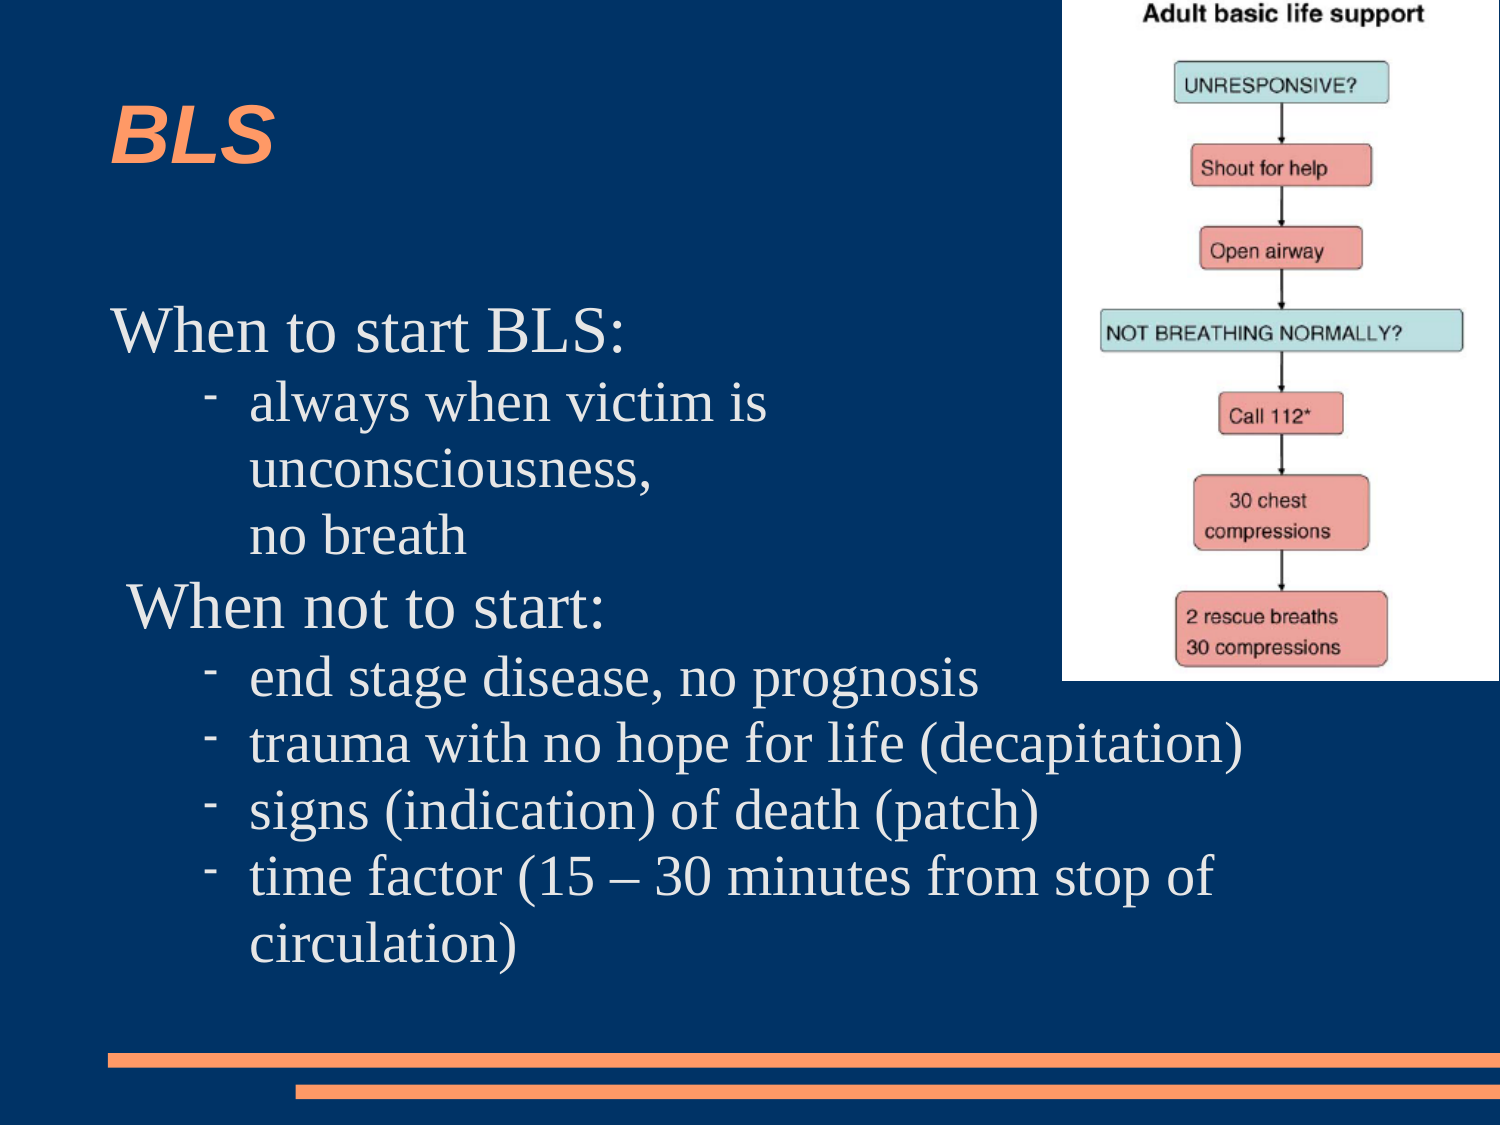

# BLS
When to start BLS:
always when victim is
unconsciousness,
no breath
 When not to start:
end stage disease, no prognosis
trauma with no hope for life (decapitation)
signs (indication) of death (patch)
time factor (15 – 30 minutes from stop of circulation)